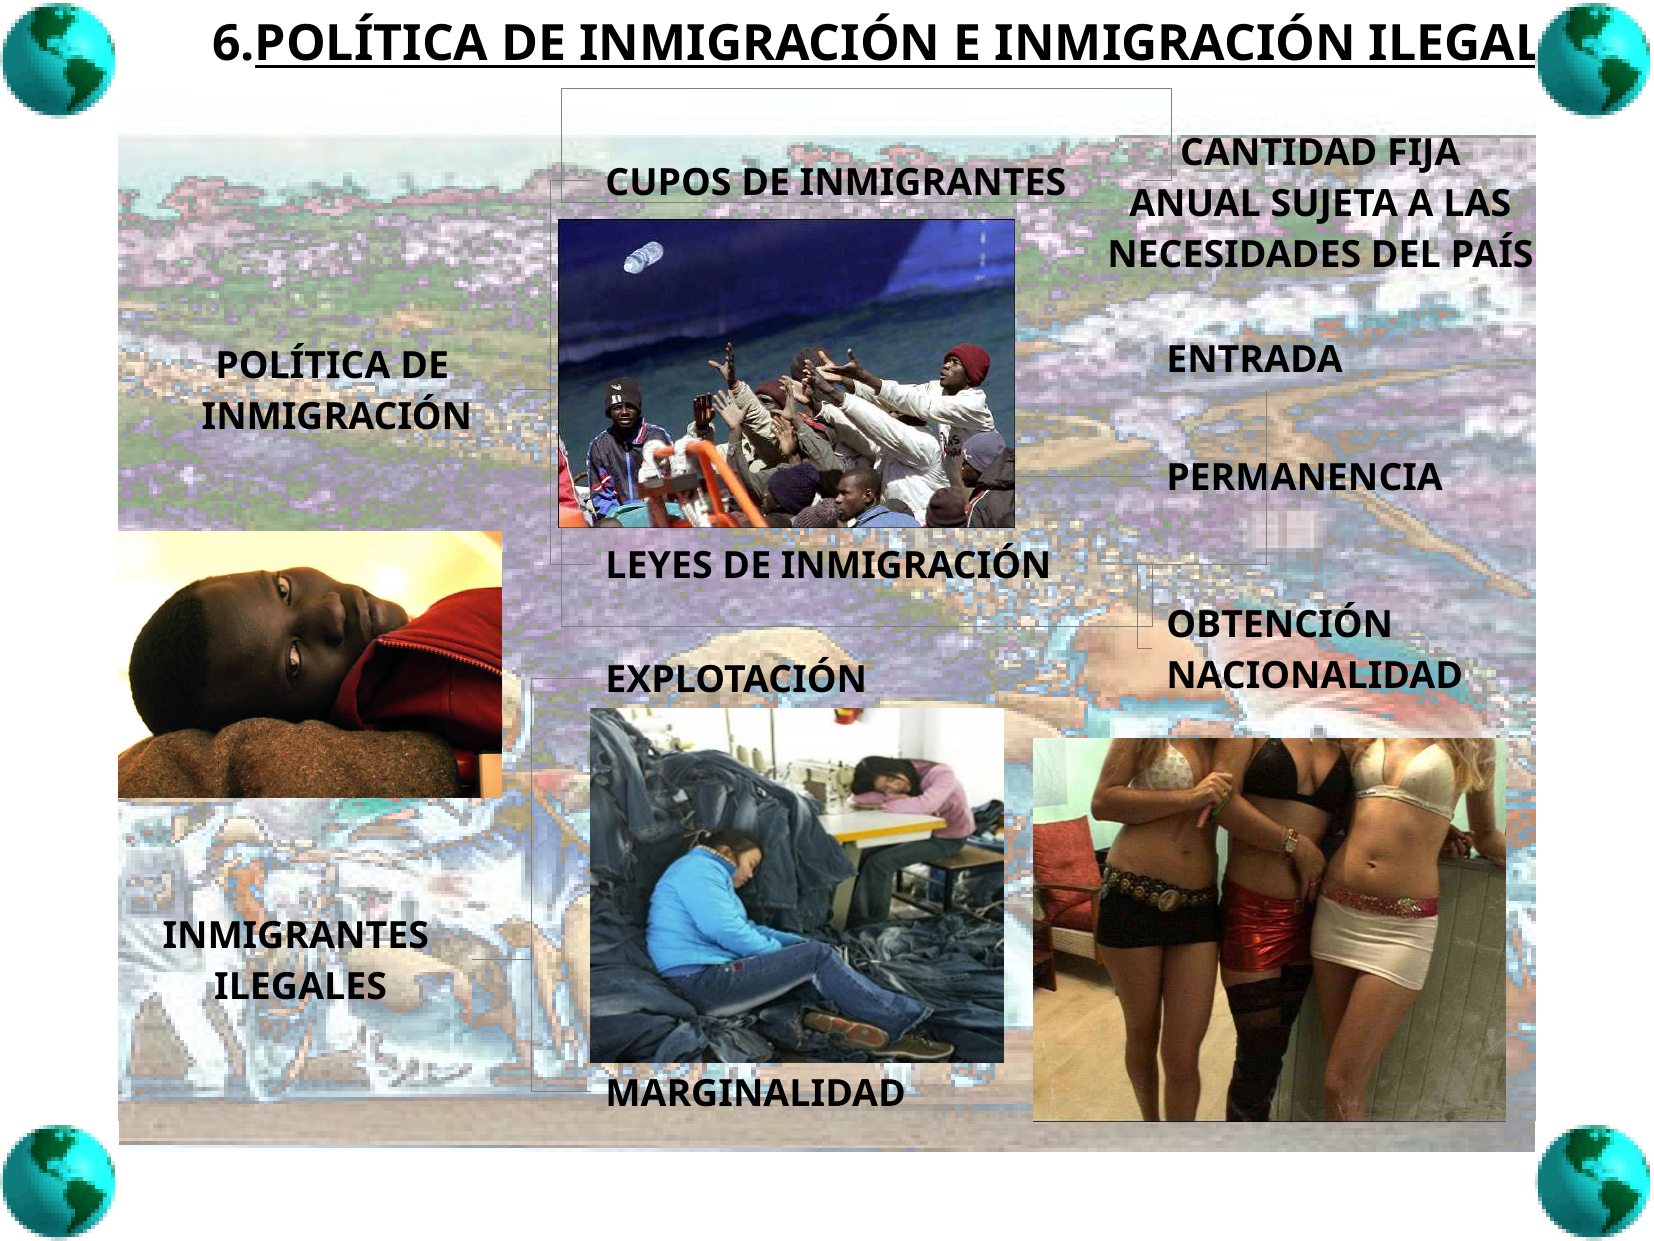

6.POLÍTICA DE INMIGRACIÓN E INMIGRACIÓN ILEGAL
CANTIDAD FIJA
ANUAL SUJETA A LAS
NECESIDADES DEL PAÍS
CUPOS DE INMIGRANTES
ENTRADA
POLÍTICA DE
 INMIGRACIÓN
PERMANENCIA
LEYES DE INMIGRACIÓN
OBTENCIÓN
NACIONALIDAD
EXPLOTACIÓN
INMIGRANTES
 ILEGALES
MARGINALIDAD